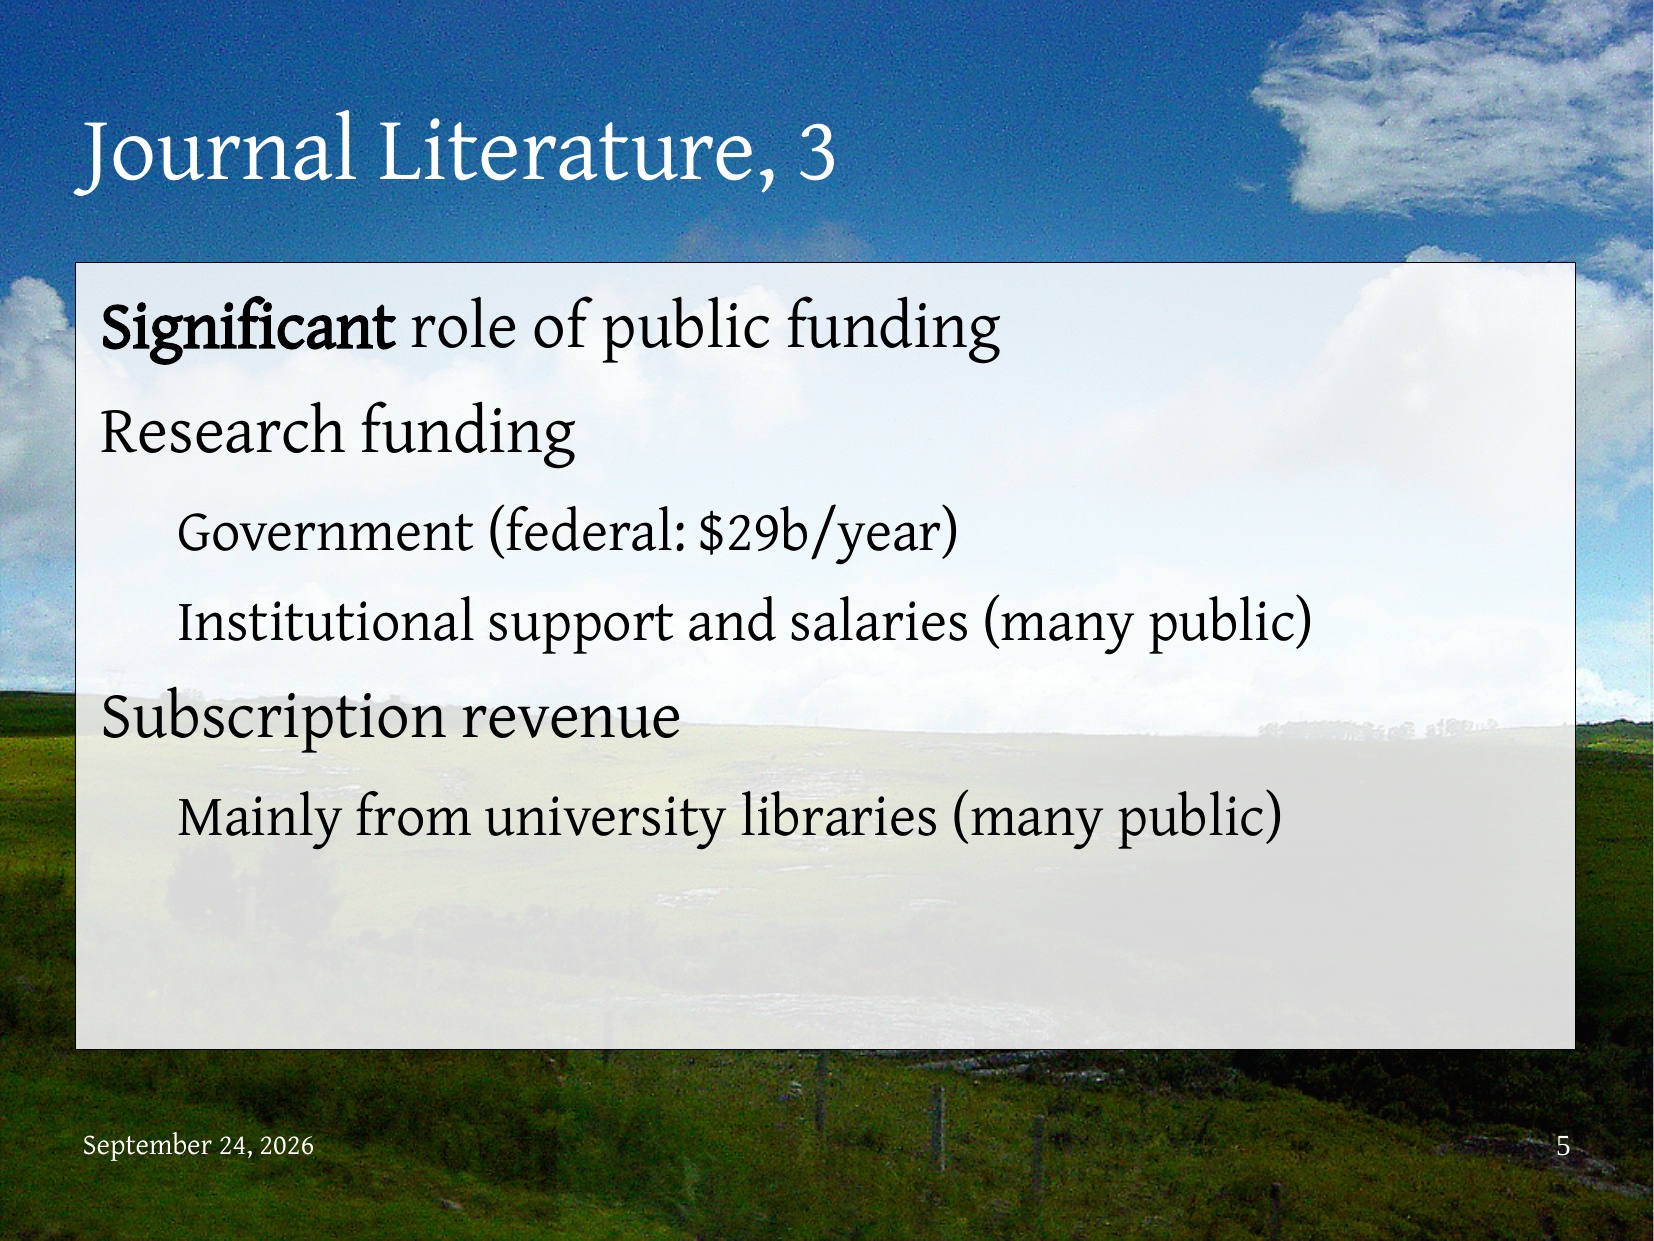

# Journal Literature, 3
Significant role of public funding
Research funding
Government (federal: $29b/year)
Institutional support and salaries (many public)
Subscription revenue
Mainly from university libraries (many public)
5